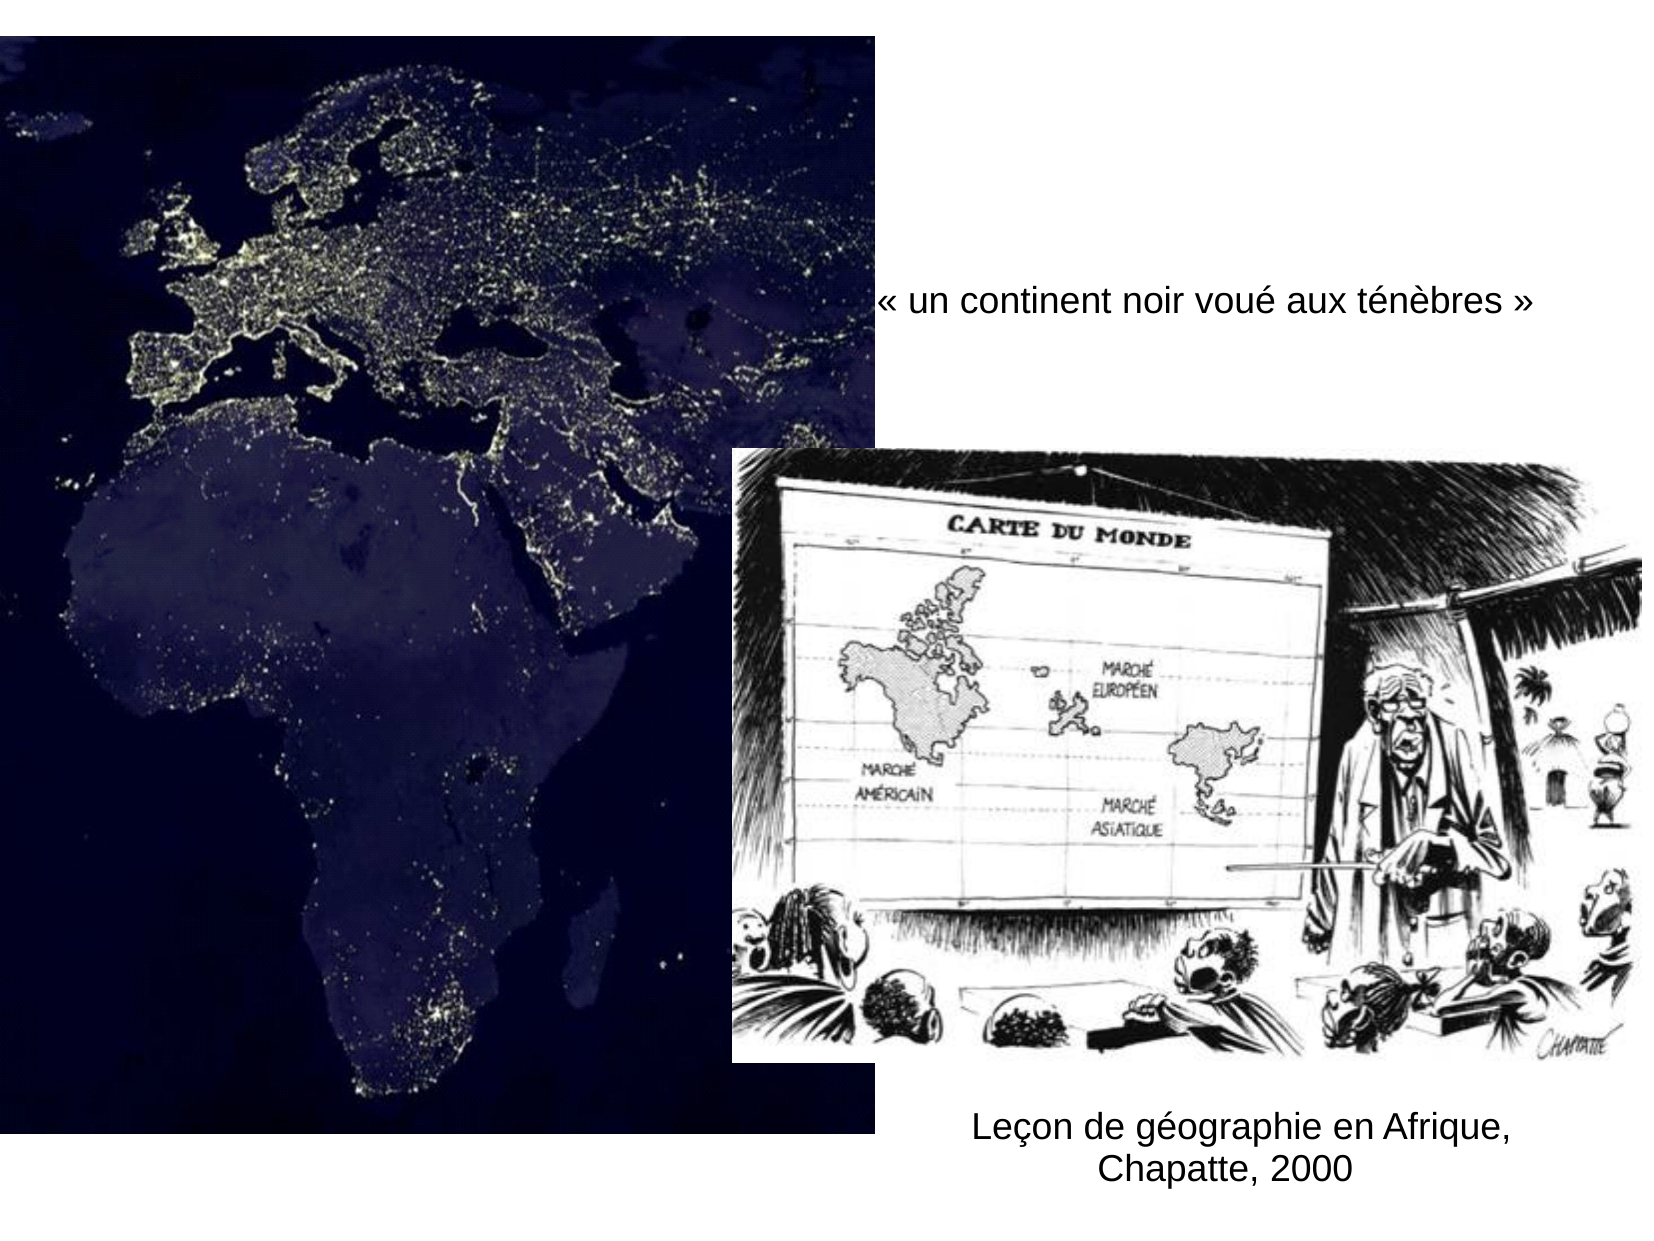

« un continent noir voué aux ténèbres »
Leçon de géographie en Afrique,
 Chapatte, 2000